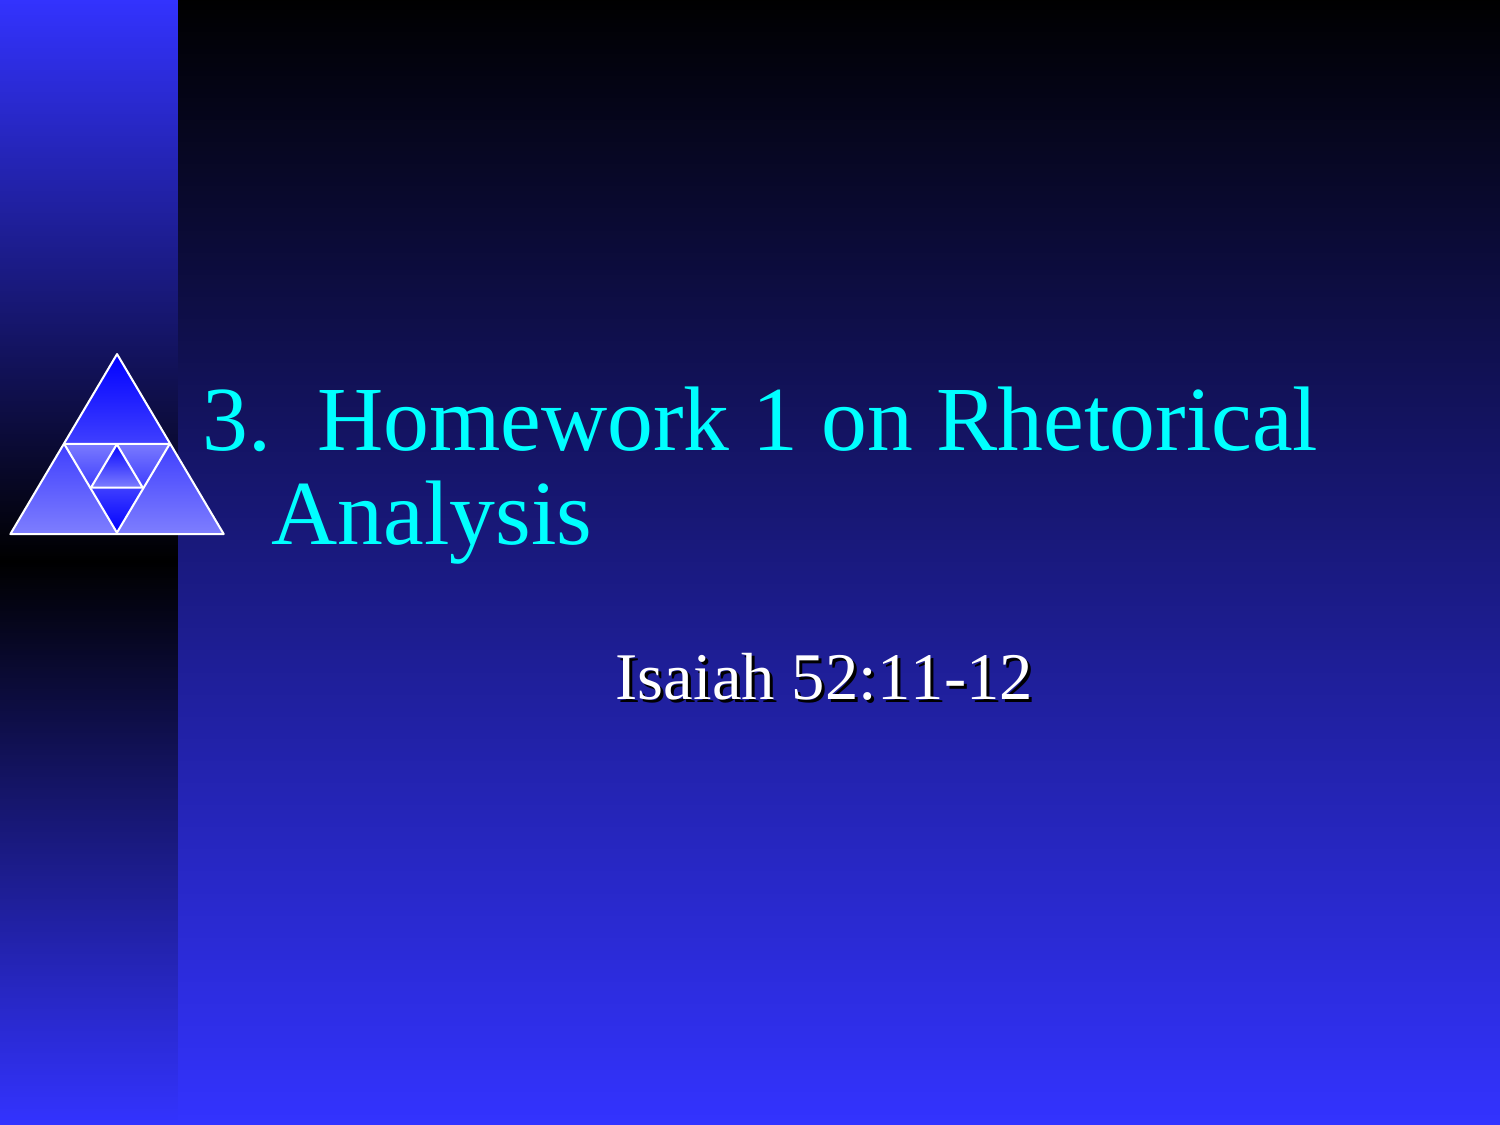

# 3. Homework 1 on Rhetorical Analysis
Isaiah 52:11-12